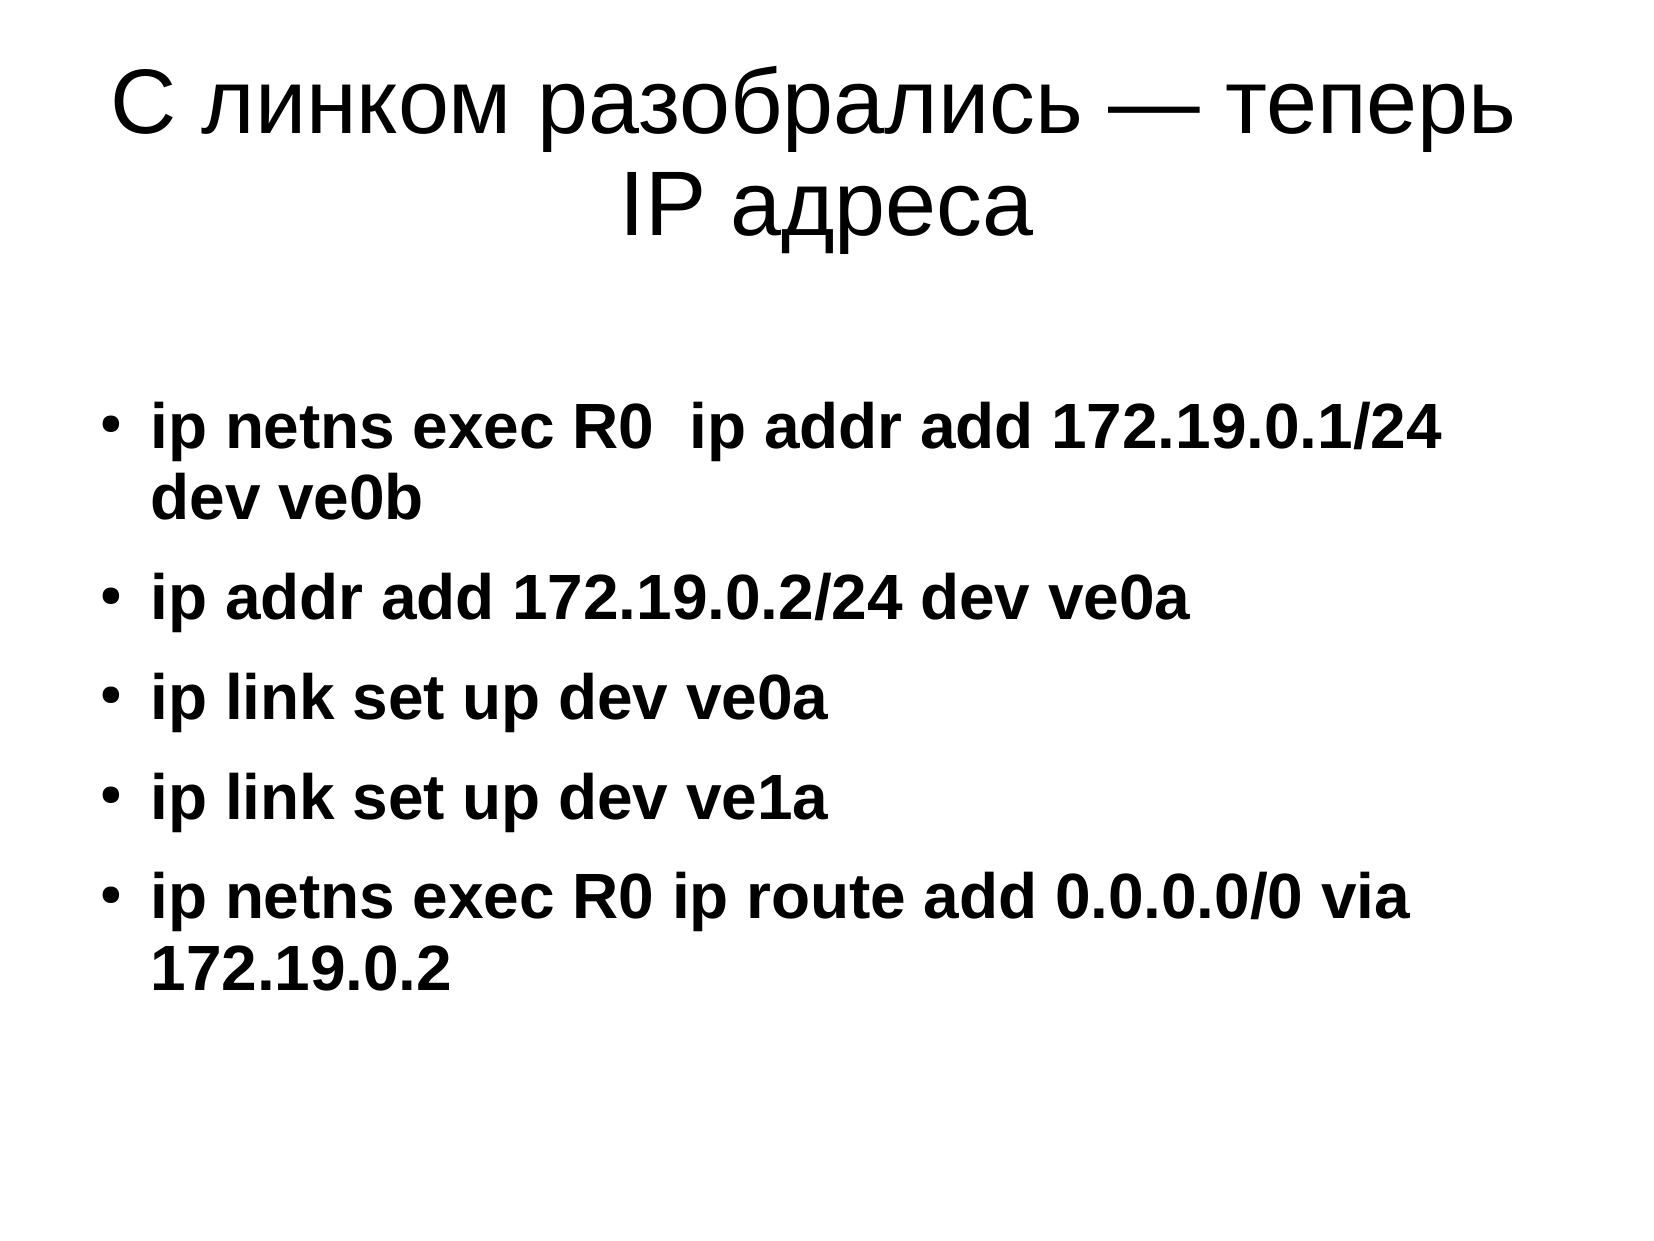

# С линком разобрались — теперь IP адреса
ip netns exec R0 ip addr add 172.19.0.1/24 dev ve0b
ip addr add 172.19.0.2/24 dev ve0a
ip link set up dev ve0a
ip link set up dev ve1a
ip netns exec R0 ip route add 0.0.0.0/0 via 172.19.0.2